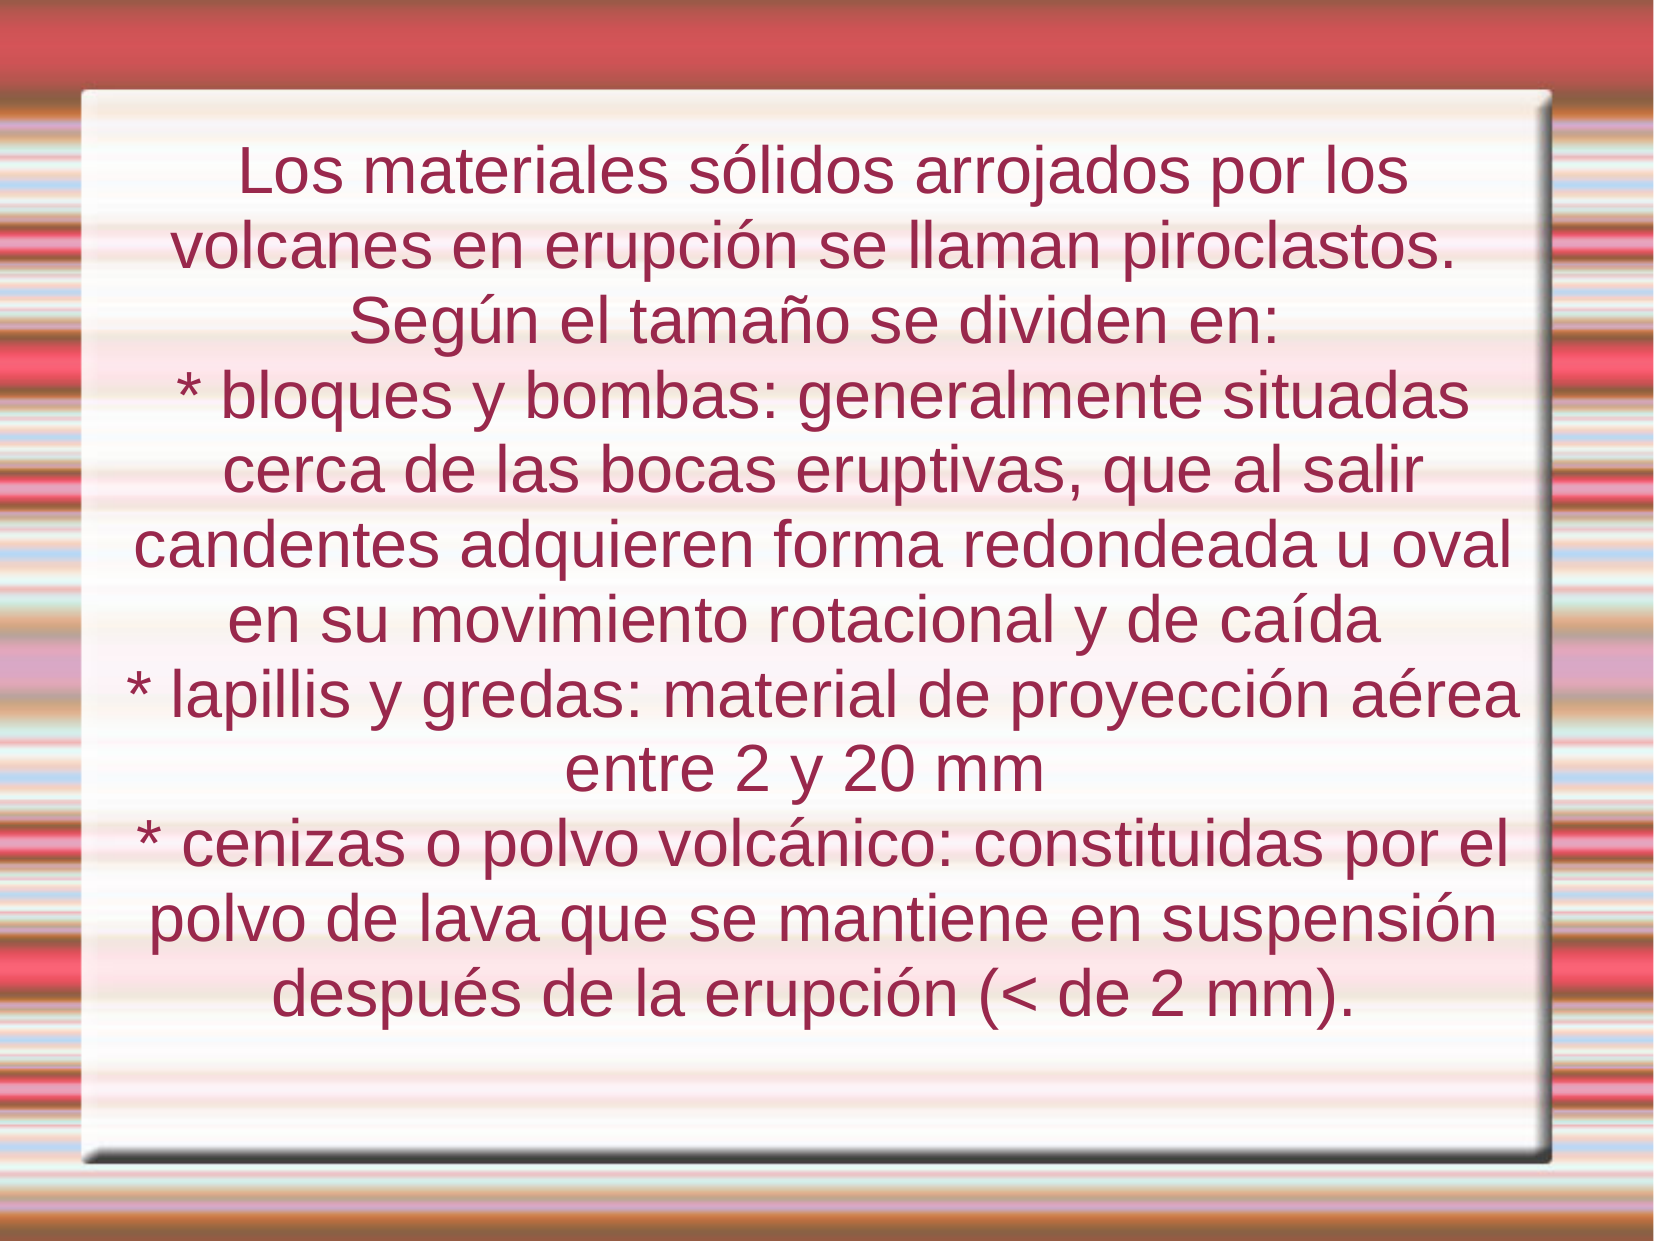

# Los materiales sólidos arrojados por los volcanes en erupción se llaman piroclastos. Según el tamaño se dividen en:
* bloques y bombas: generalmente situadas cerca de las bocas eruptivas, que al salir candentes adquieren forma redondeada u oval en su movimiento rotacional y de caída
* lapillis y gredas: material de proyección aérea entre 2 y 20 mm
* cenizas o polvo volcánico: constituidas por el polvo de lava que se mantiene en suspensión después de la erupción (< de 2 mm).